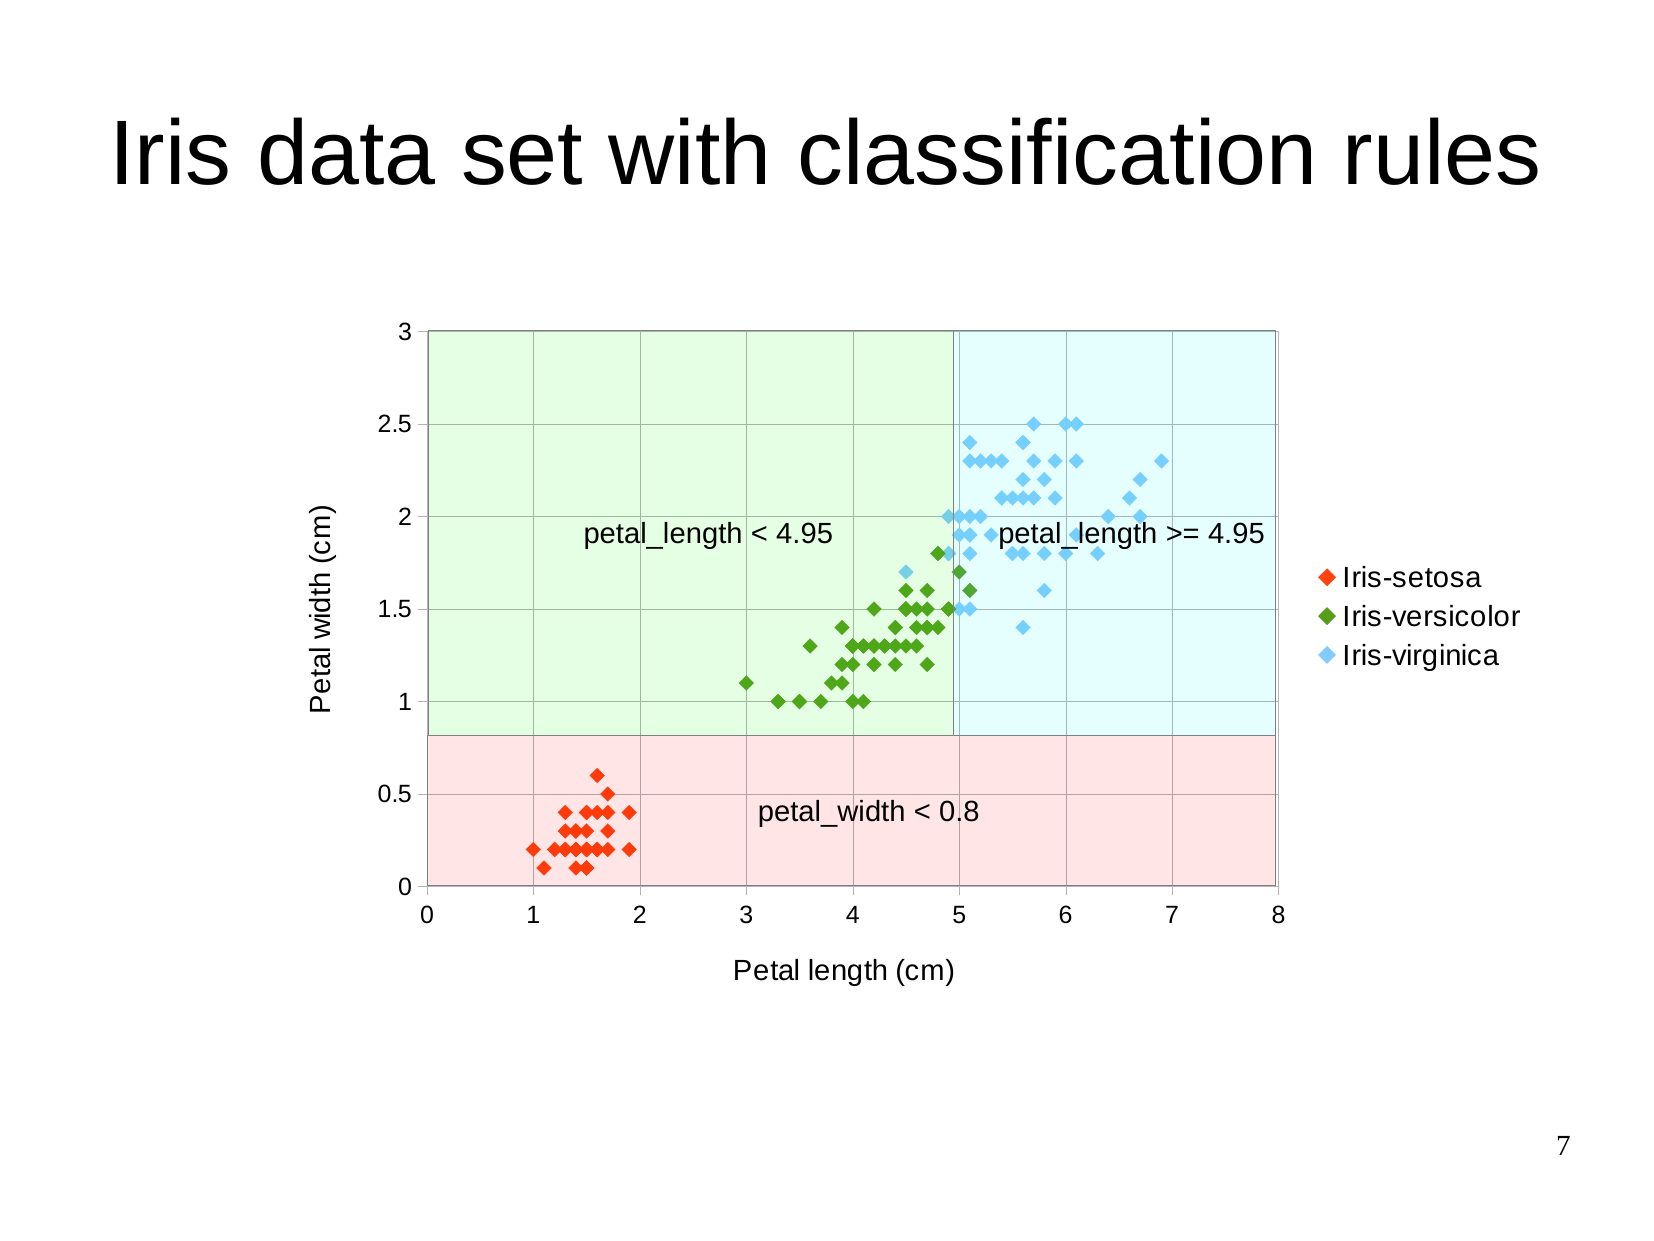

# Iris data set with classification rules
petal_length < 4.95
petal_length >= 4.95
petal_width < 0.8
7